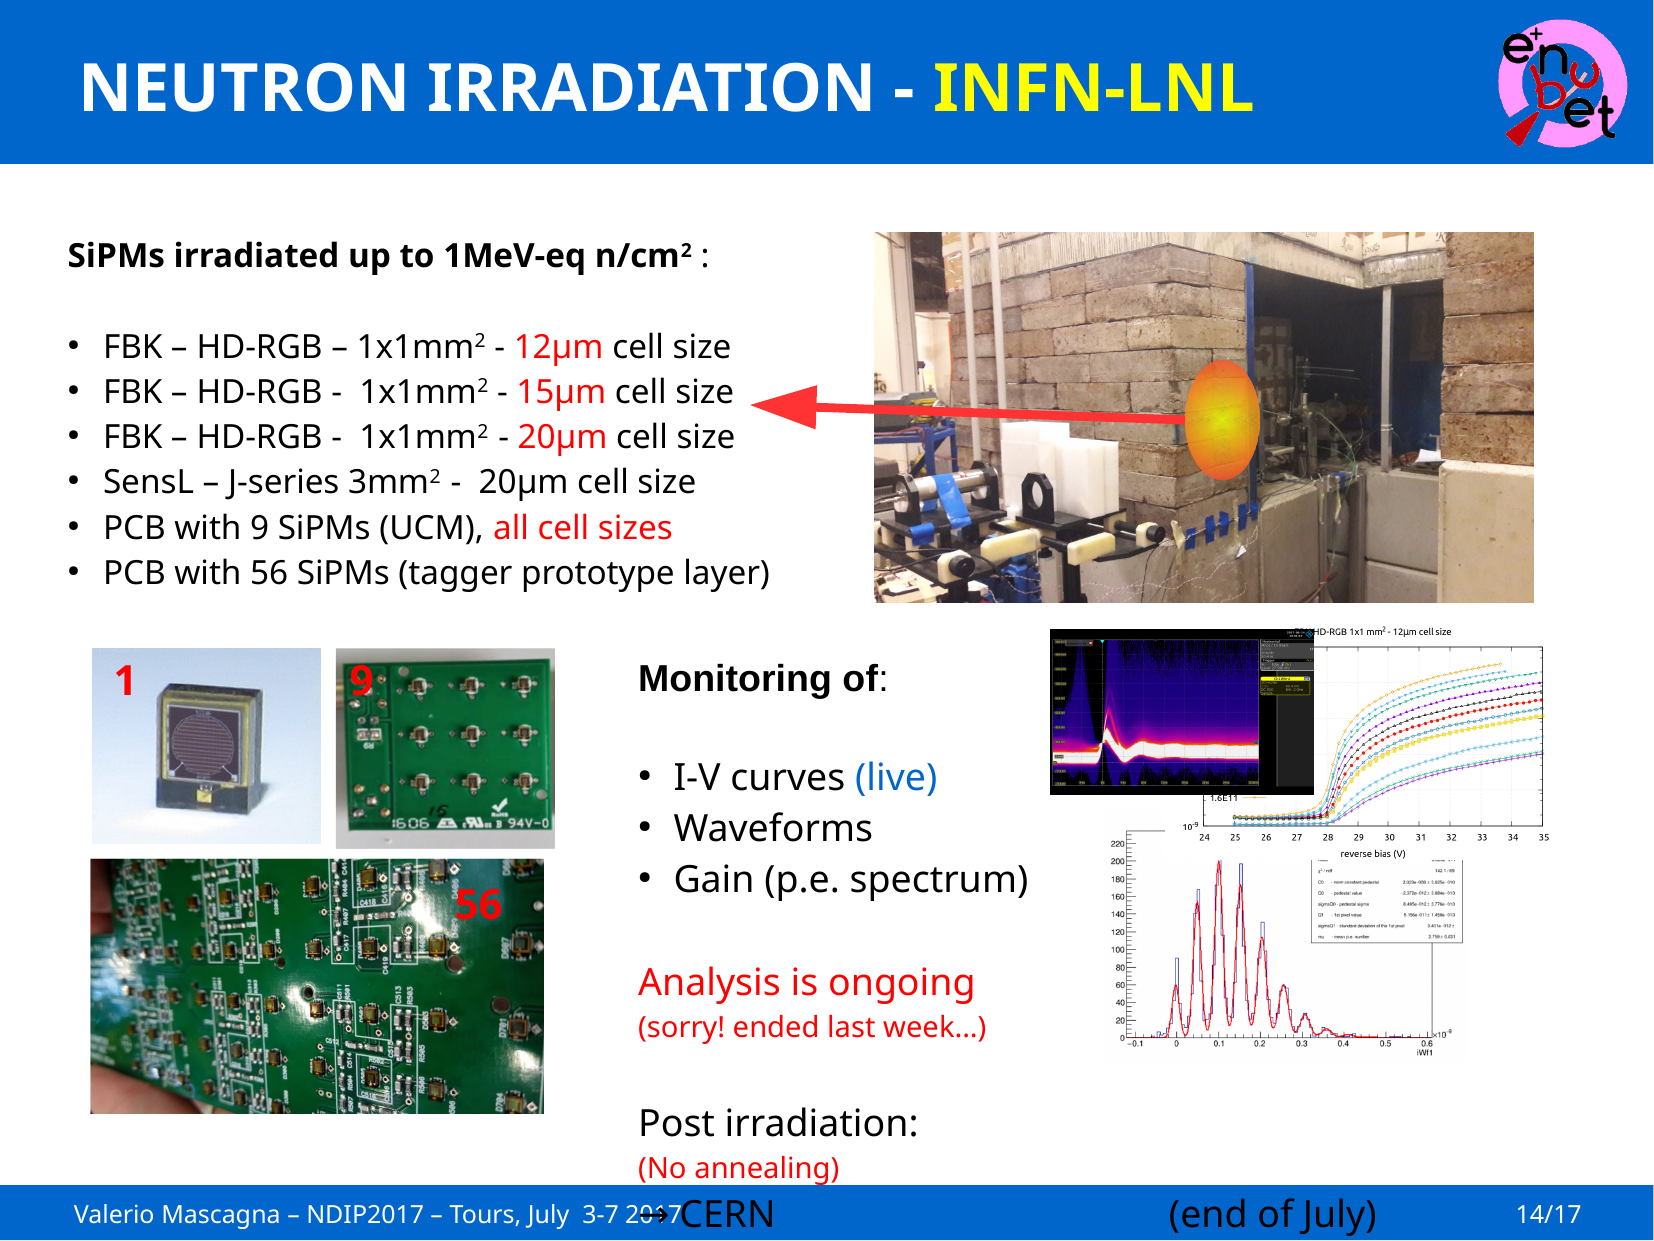

NEUTRON IRRADIATION - INFN-LNL
SiPMs irradiated up to 1MeV-eq n/cm2 :
FBK – HD-RGB – 1x1mm2 - 12μm cell size
FBK – HD-RGB - 1x1mm2 - 15μm cell size
FBK – HD-RGB - 1x1mm2 - 20μm cell size
SensL – J-series 3mm2 - 20μm cell size
PCB with 9 SiPMs (UCM), all cell sizes
PCB with 56 SiPMs (tagger prototype layer)
1
9
Monitoring of:
I-V curves (live)
Waveforms
Gain (p.e. spectrum)
Analysis is ongoing
(sorry! ended last week...)
Post irradiation:
(No annealing)
→ CERN test beam incoming (end of July)
56
d
14